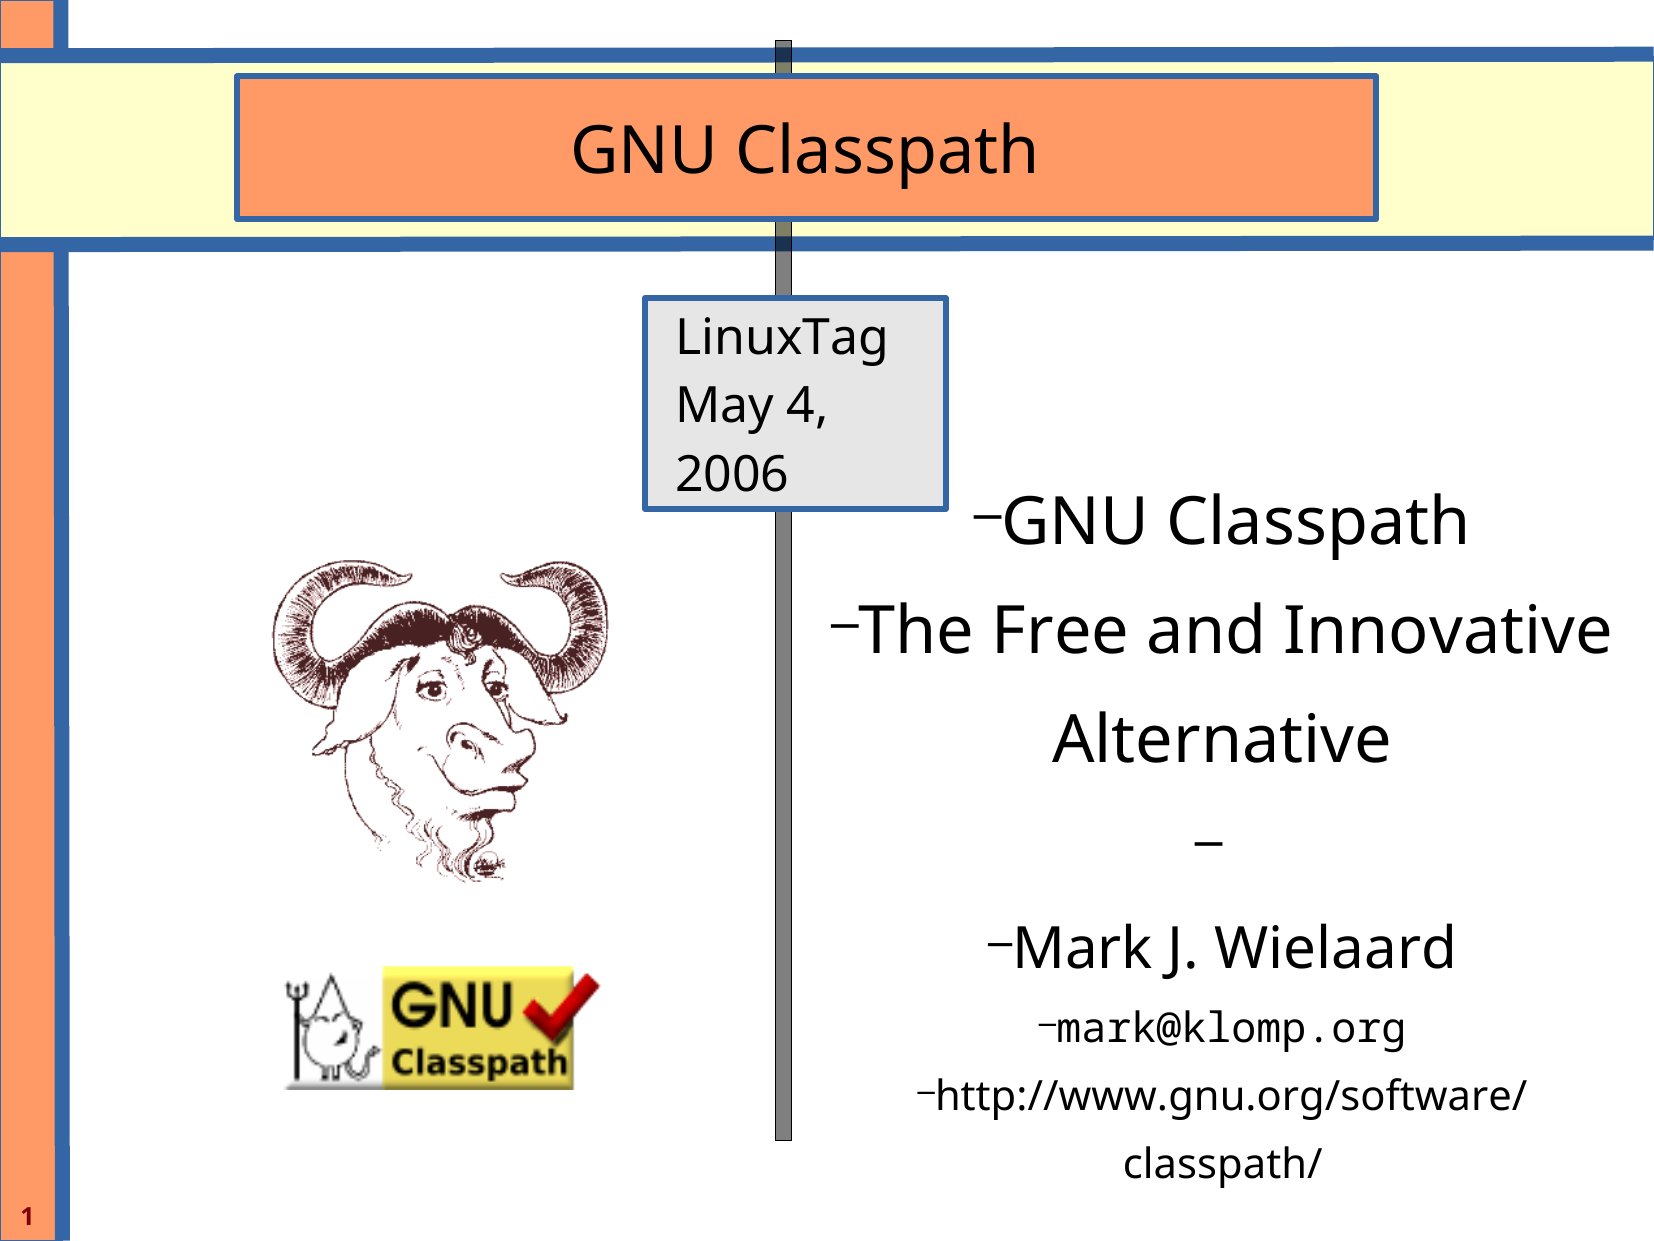

GNU Classpath
# LinuxTag May 4, 2006
GNU Classpath
The Free and Innovative Alternative
Mark J. Wielaard
mark@klomp.org
http://www.gnu.org/software/classpath/